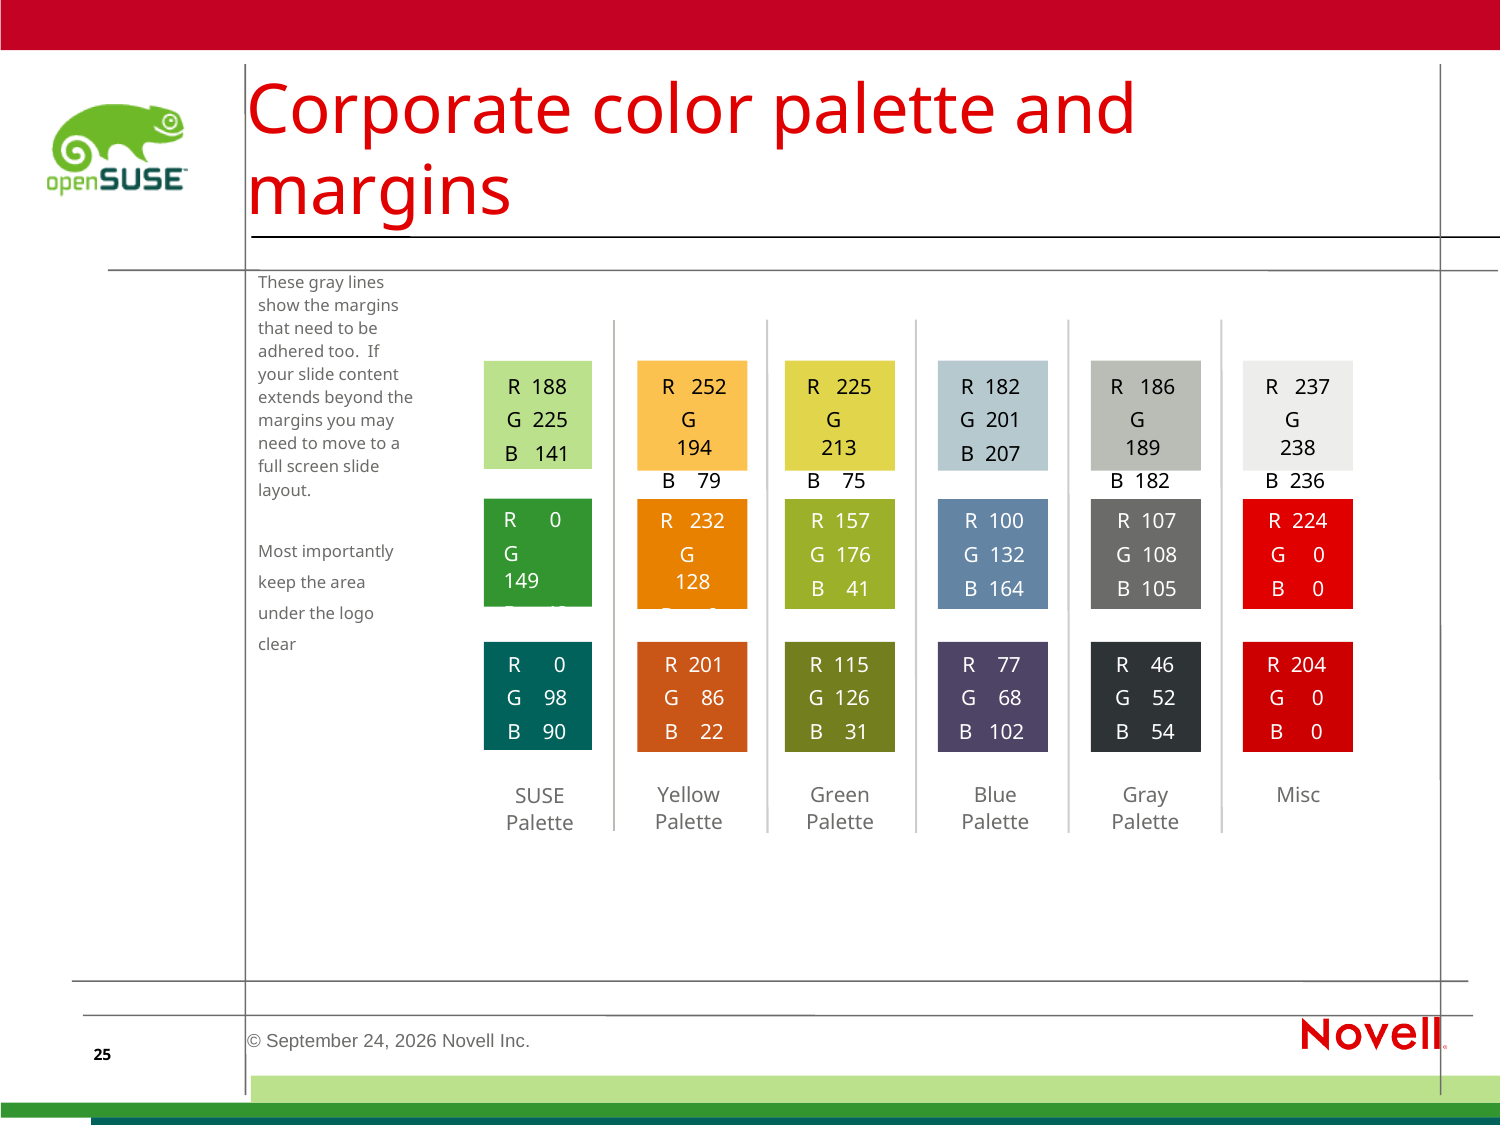

# Corporate color palette and margins
These gray lines show the margins that need to be adhered too. If your slide content extends beyond the margins you may need to move to a full screen slide layout.
Most importantly keep the area under the logo clear
Yellow
Palette
Green
Palette
Blue
Palette
Gray
Palette
Misc
R 188
G 225
B 141
R 252
G 194
B 79
R 225
G 213
B 75
R 182
G 201
B 207
R 186
G 189
B 182
R 237
G 238
B 236
R 0
G 149
B 48
R 232
G 128
B 0
R 157
G 176
B 41
R 100
G 132
B 164
R 107
G 108
B 105
R 224
G 0
B 0
R 0
G 98
B 90
R 201
G 86
B 22
R 115
G 126
B 31
R 77
G 68
B 102
R 46
G 52
B 54
R 204
G 0
B 0
SUSE
Palette